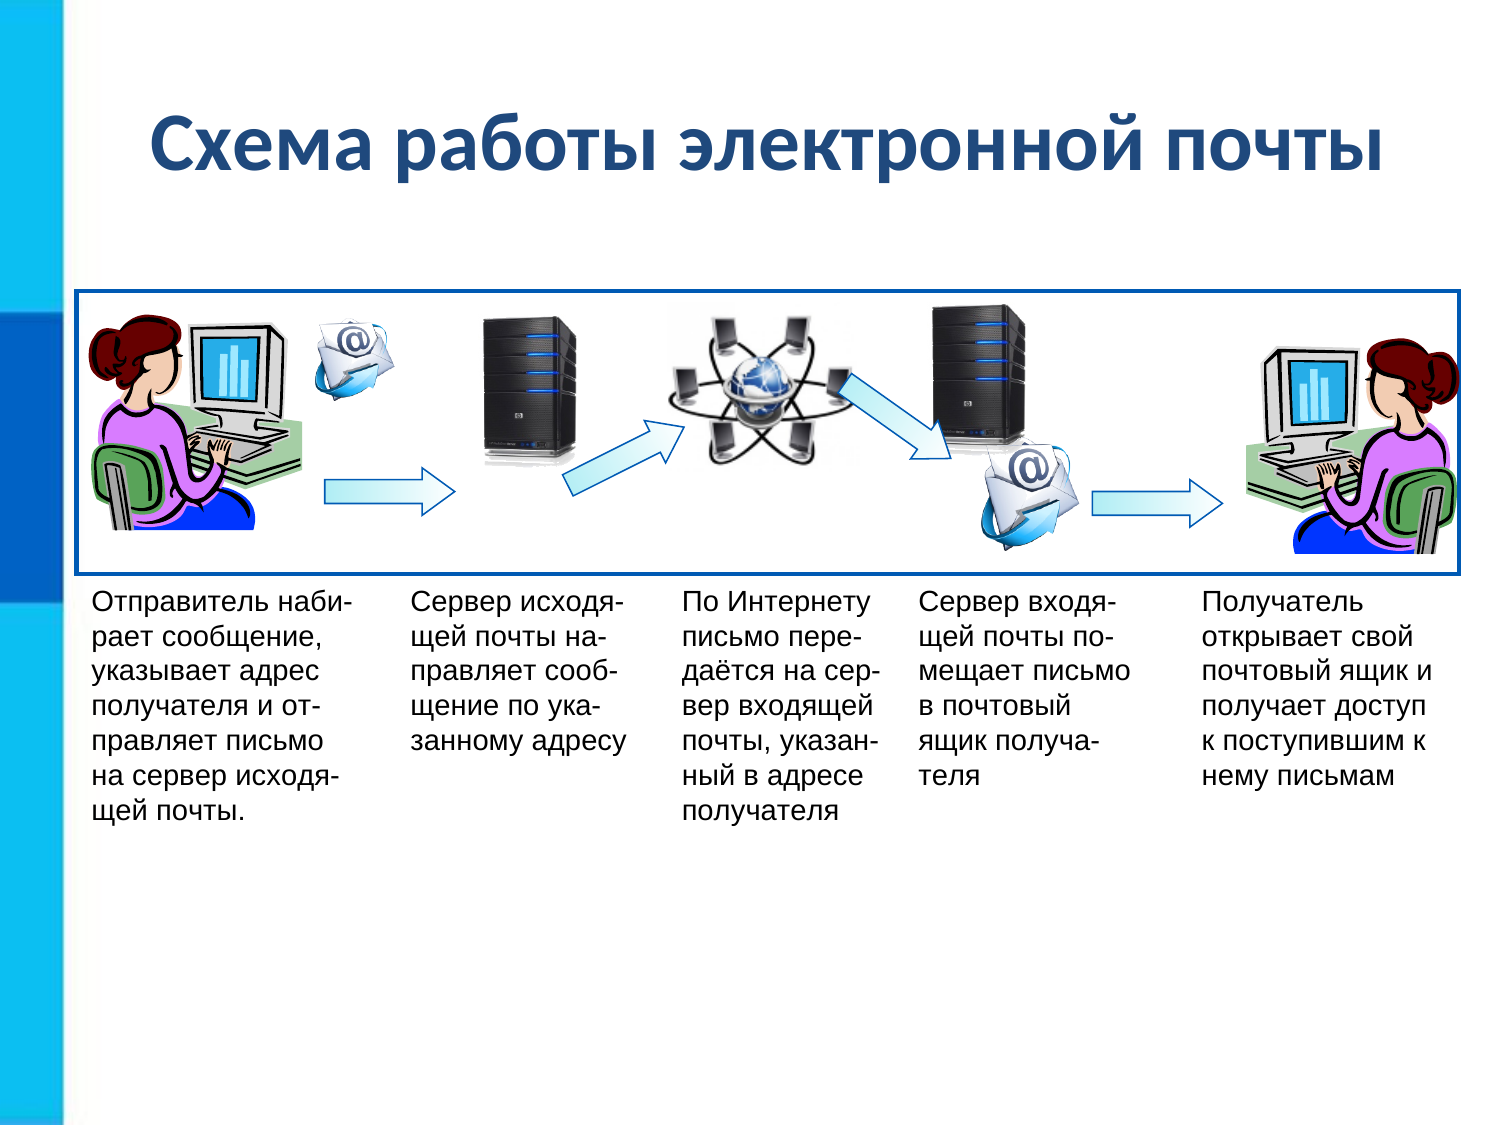

Схема работы электронной почты
Отправитель наби-
рает сообщение,
указывает адрес получателя и от-
правляет письмо
на сервер исходя-
щей почты.
Сервер исходя-щей почты на-правляет сооб-щение по ука-
занному адресу
По Интернету письмо пере-
даётся на сер-
вер входящей почты, указан-
ный в адресе получателя
Сервер входя-
щей почты по-
мещает письмо
в почтовый
ящик получа-
теля
Получатель открывает свой почтовый ящик и получает доступ к поступившим к нему письмам